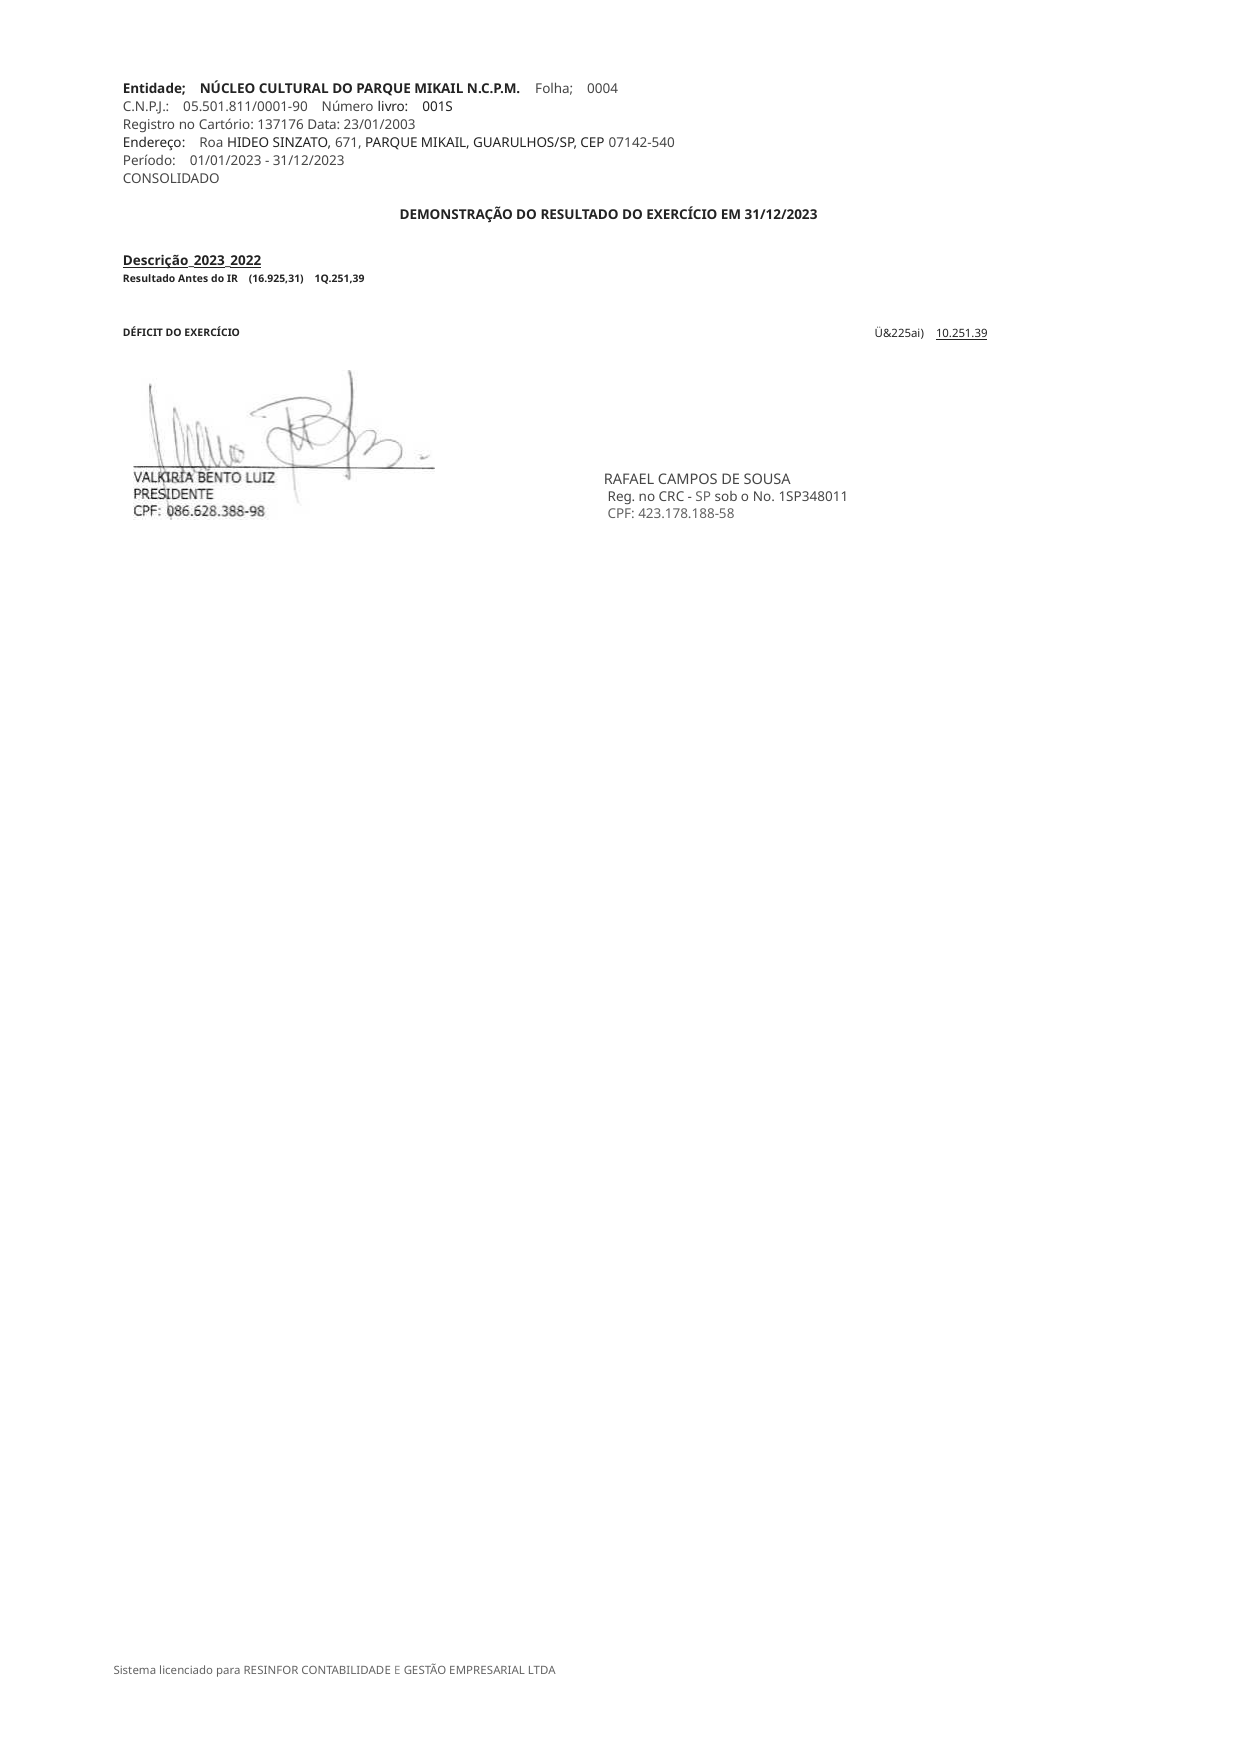

Entidade; NÚCLEO CULTURAL DO PARQUE MIKAIL N.C.P.M. Folha; 0004
C.N.P.J.: 05.501.811/0001-90 Número livro: 001S
Registro no Cartório: 137176 Data: 23/01/2003
Endereço: Roa HIDEO SINZATO, 671, PARQUE MIKAIL, GUARULHOS/SP, CEP 07142-540
Período: 01/01/2023 - 31/12/2023
CONSOLIDADO
DEMONSTRAÇÃO DO RESULTADO DO EXERCÍCIO EM 31/12/2023
Descrição_2023_2022
Resultado Antes do IR (16.925,31) 1Q.251,39
DÉFICIT DO EXERCÍCIO
Ü&225ai) 10.251.39
RAFAEL CAMPOS DE SOUSA
Reg. no CRC - SP sob o No. 1SP348011 CPF: 423.178.188-58
Sistema licenciado para RESINFOR CONTABILIDADE E GESTÃO EMPRESARIAL LTDA